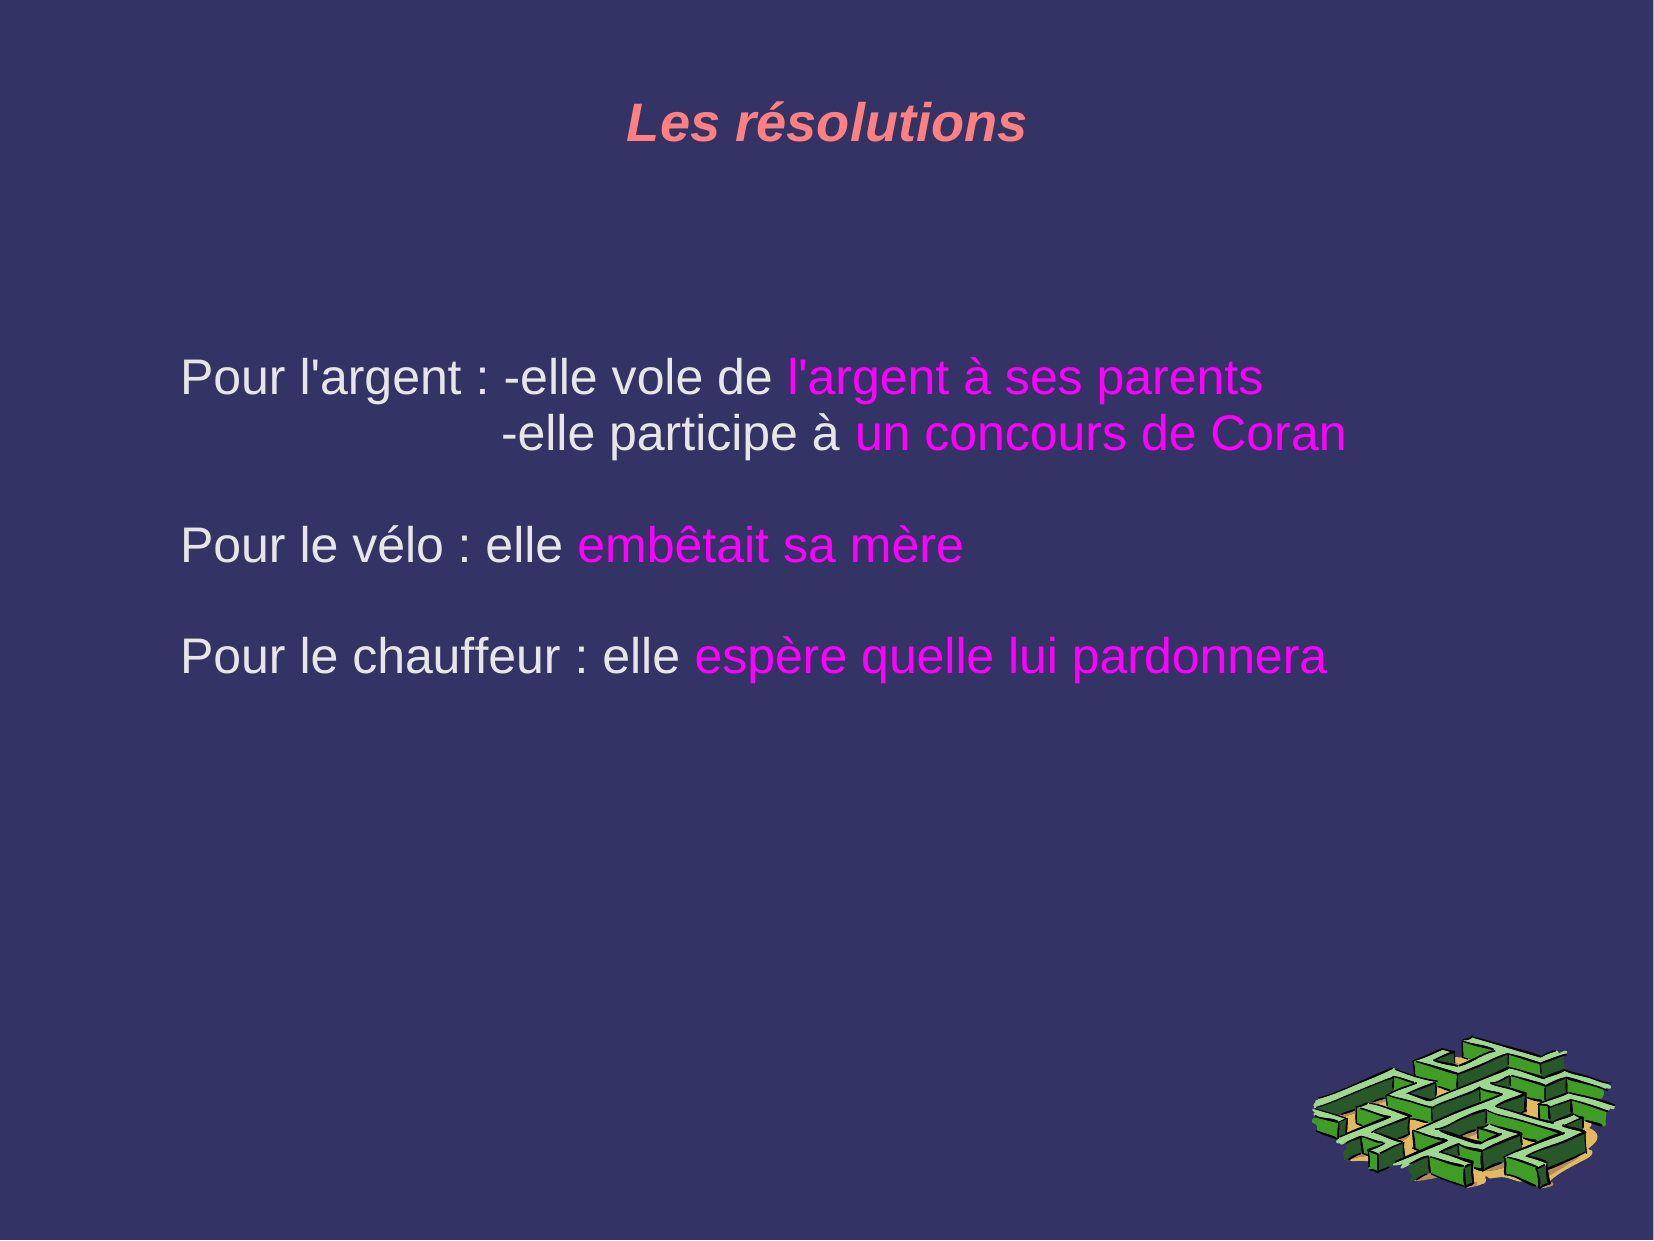

# Les résolutions
Pour l'argent : -elle vole de l'argent à ses parents -elle participe à un concours de Coran
Pour le vélo : elle embêtait sa mère
Pour le chauffeur : elle espère quelle lui pardonnera